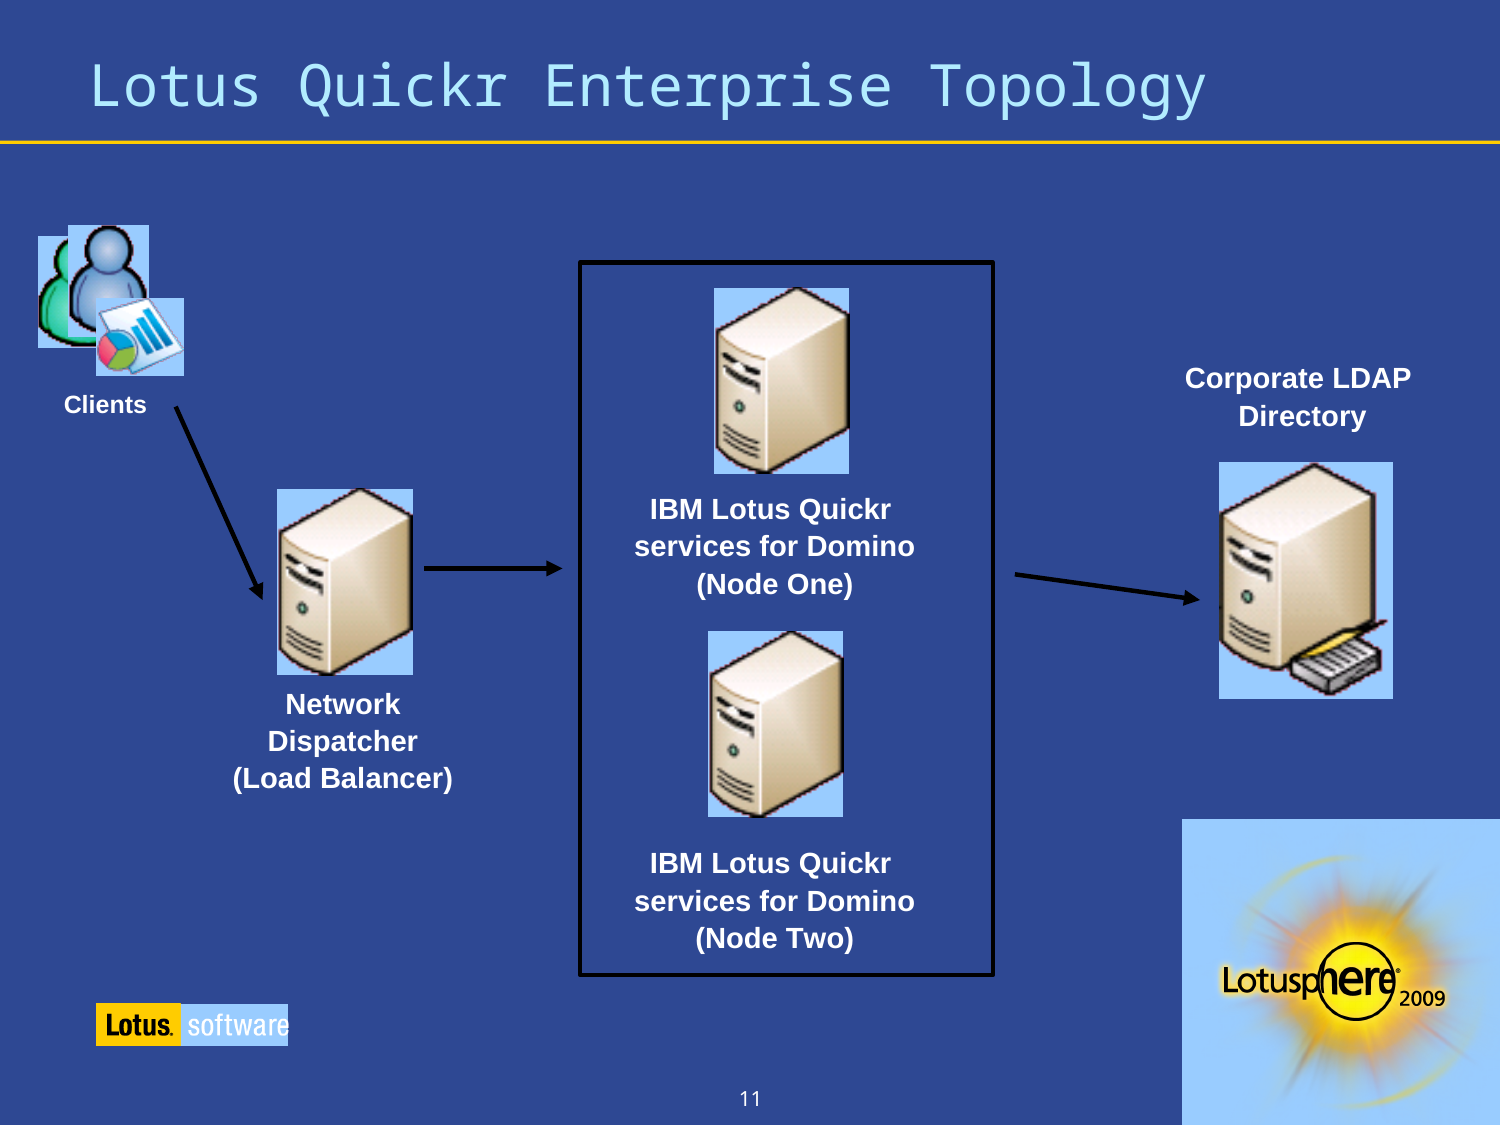

# Lotus Quickr Enterprise Topology
Corporate LDAP
Directory
Clients
IBM Lotus Quickr
services for Domino (Node One)
Network Dispatcher
(Load Balancer)
IBM Lotus Quickr
services for Domino (Node Two)
11